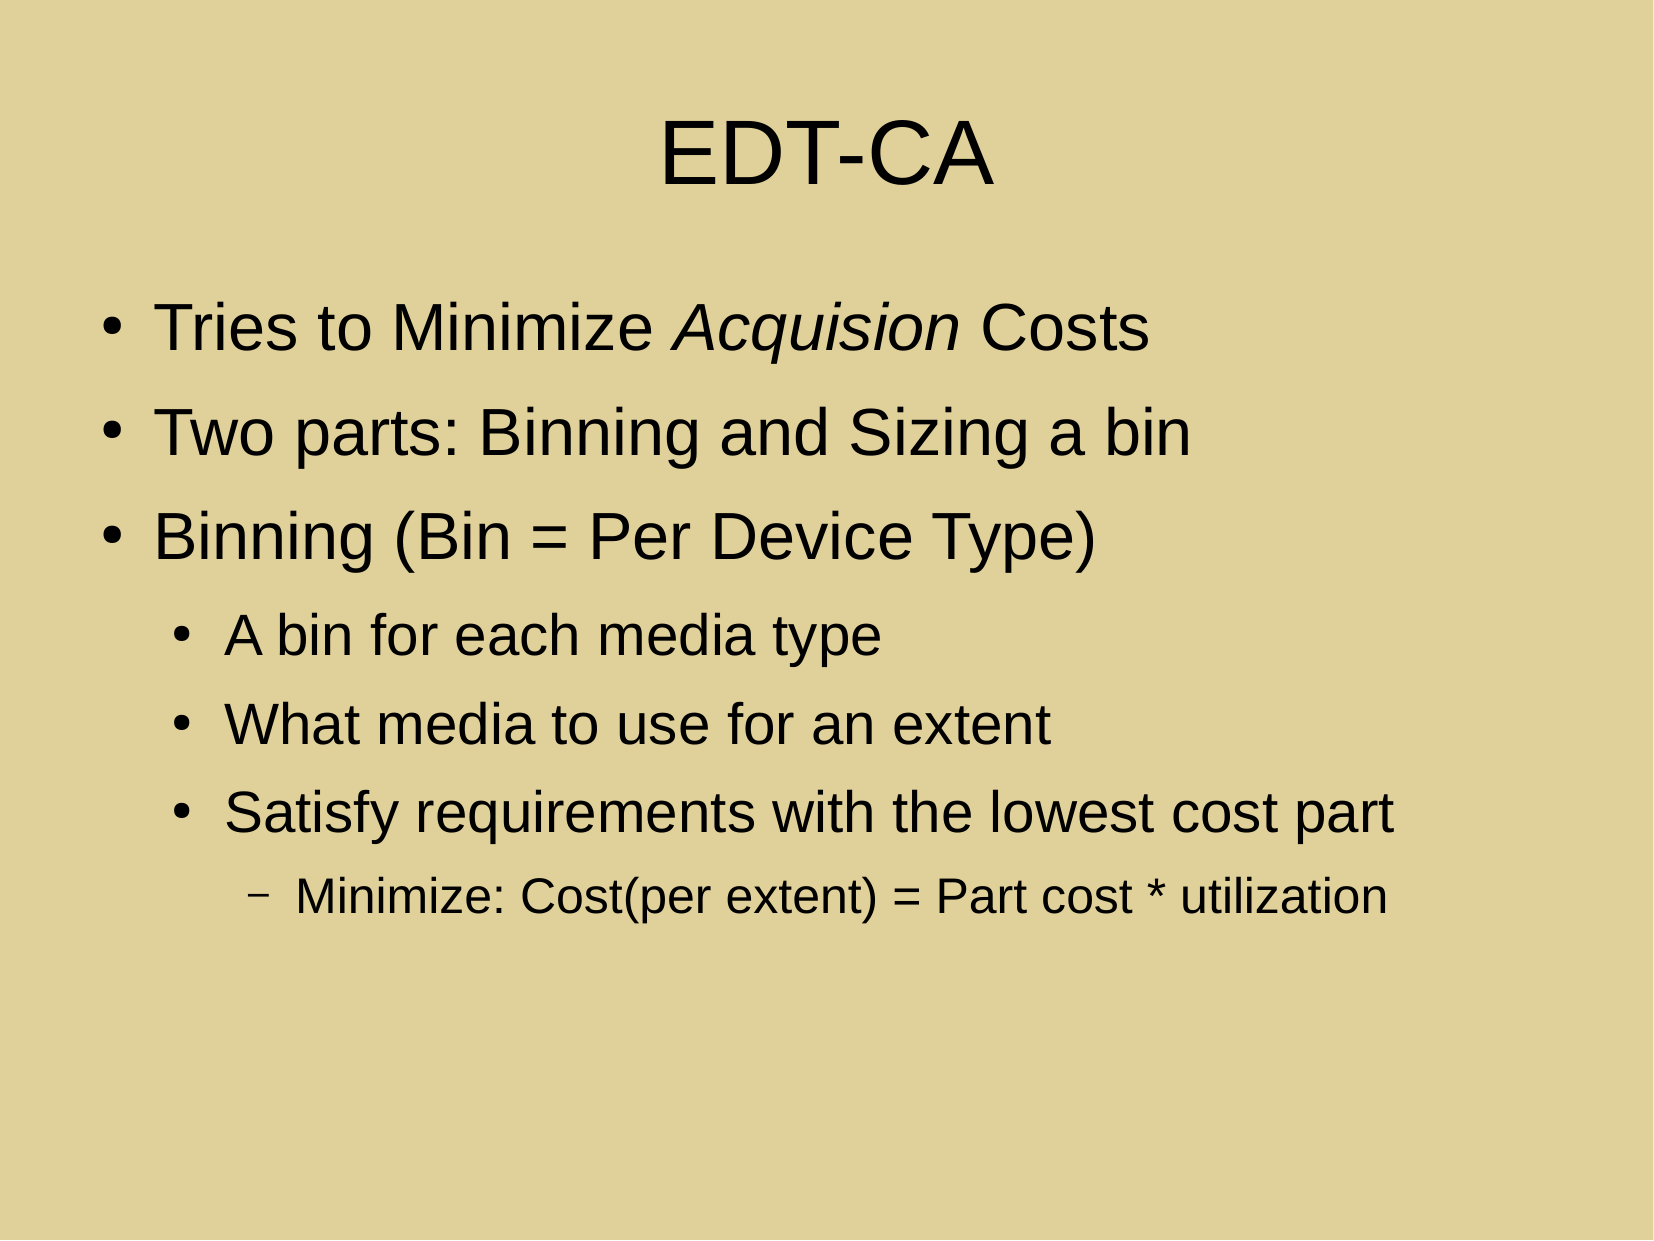

# EDT-CA
Tries to Minimize Acquision Costs
Two parts: Binning and Sizing a bin
Binning (Bin = Per Device Type)
A bin for each media type
What media to use for an extent
Satisfy requirements with the lowest cost part
Minimize: Cost(per extent) = Part cost * utilization